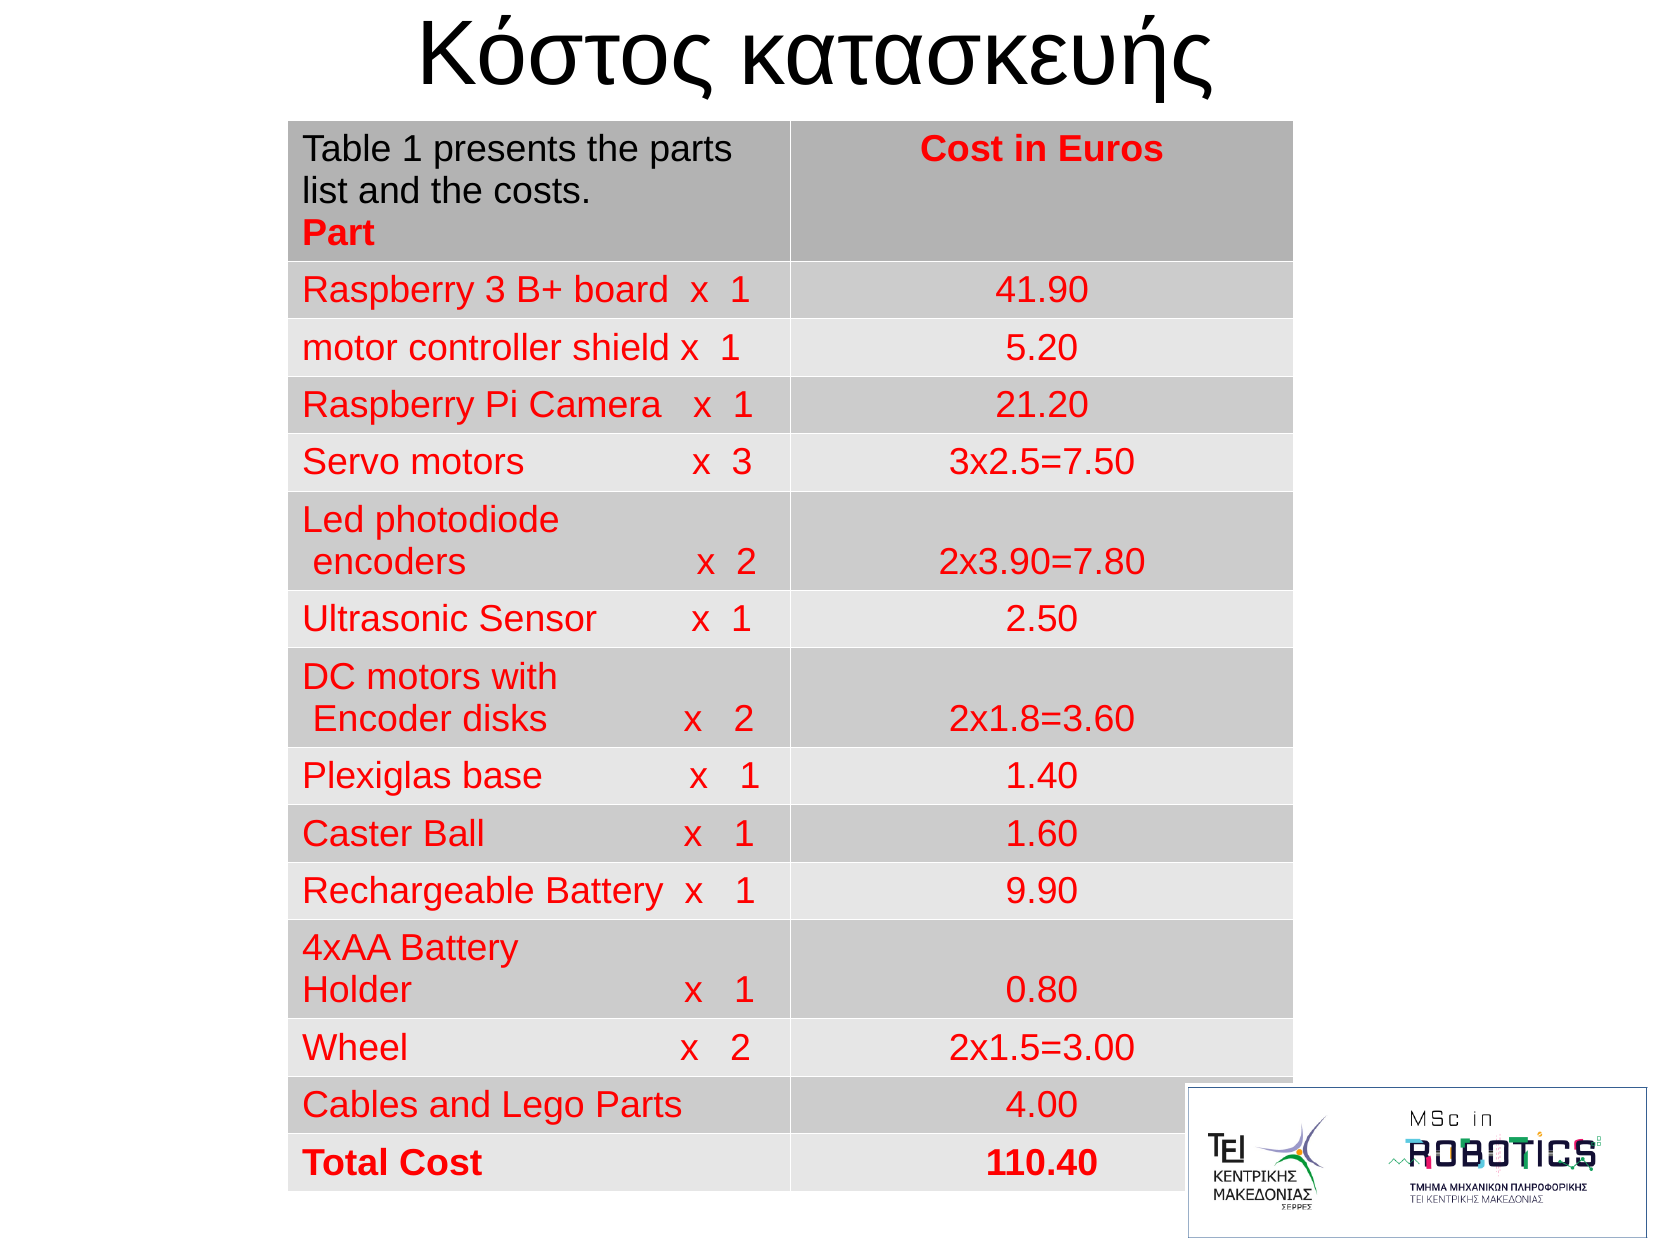

# Κόστος κατασκευής
| Table 1 presents the parts list and the costs. Part | Cost in Euros |
| --- | --- |
| Raspberry 3 B+ board x 1 | 41.90 |
| motor controller shield x 1 | 5.20 |
| Raspberry Pi Camera x 1 | 21.20 |
| Servo motors x 3 | 3x2.5=7.50 |
| Led photodiode encoders x 2 | 2x3.90=7.80 |
| Ultrasonic Sensor x 1 | 2.50 |
| DC motors with Encoder disks x 2 | 2x1.8=3.60 |
| Plexiglas base x 1 | 1.40 |
| Caster Ball x 1 | 1.60 |
| Rechargeable Battery x 1 | 9.90 |
| 4xAA Battery Holder x 1 | 0.80 |
| Wheel x 2 | 2x1.5=3.00 |
| Cables and Lego Parts | 4.00 |
| Total Cost | 110.40 |